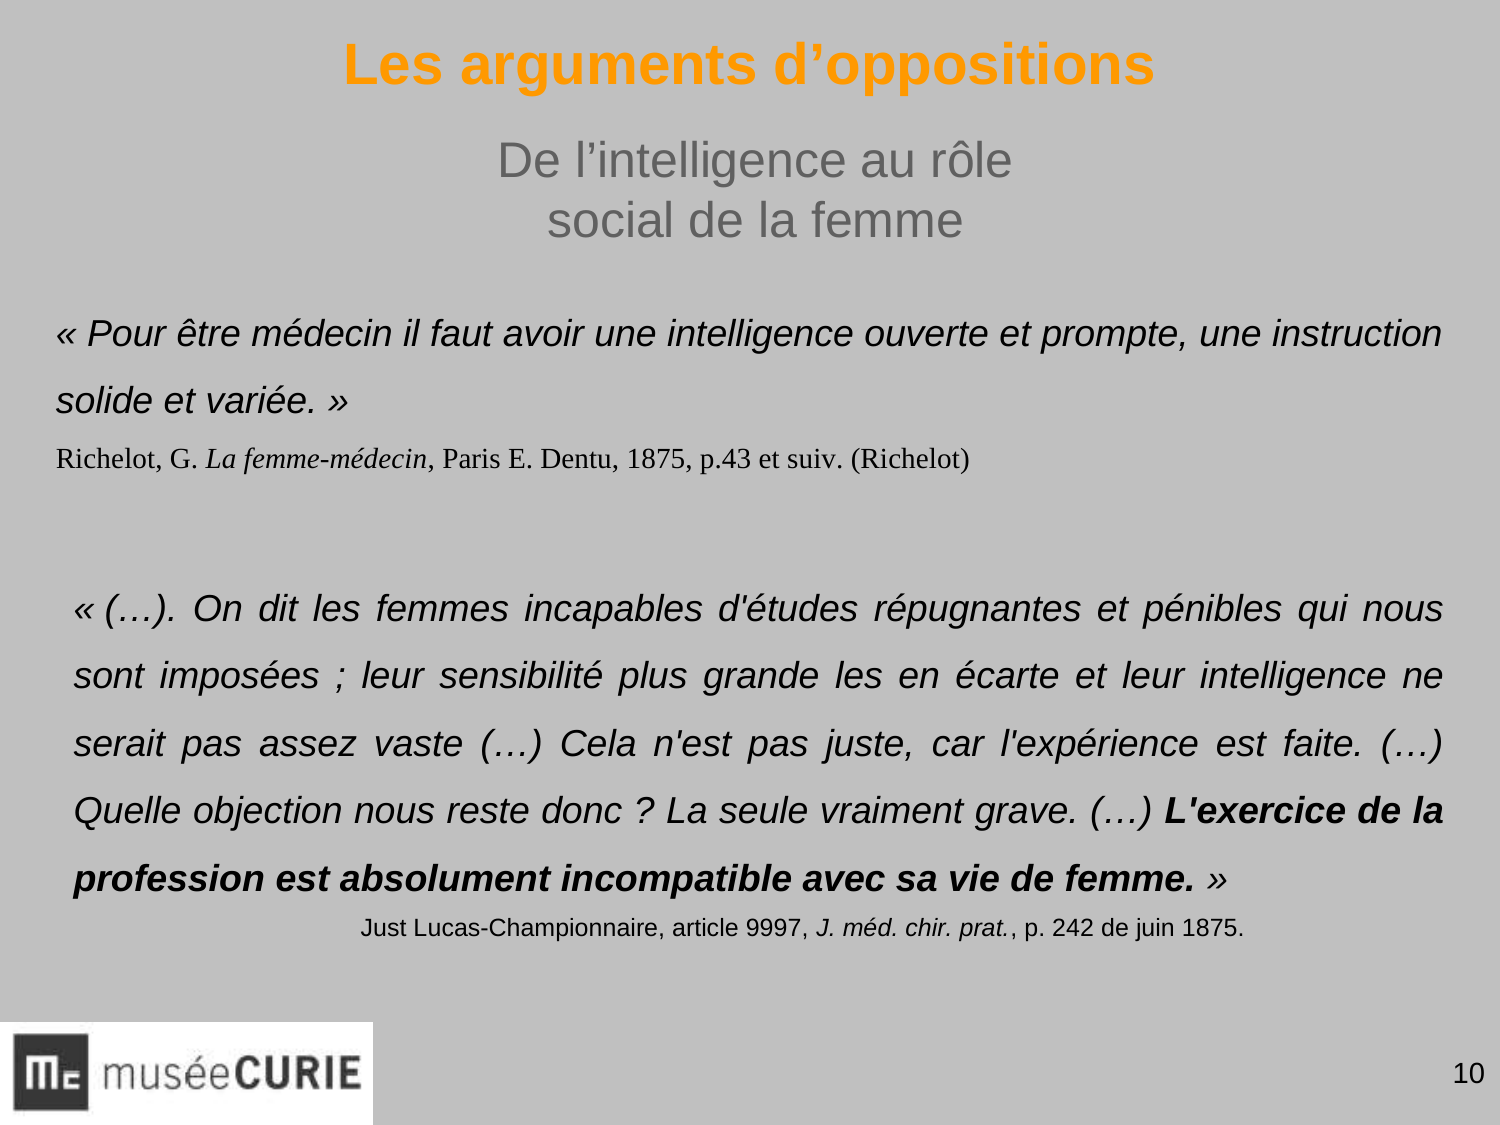

Les arguments d’oppositions
De l’intelligence au rôle social de la femme
« Pour être médecin il faut avoir une intelligence ouverte et prompte, une instruction solide et variée. »
Richelot, G. La femme-médecin, Paris E. Dentu, 1875, p.43 et suiv. (Richelot)
« (…). On dit les femmes incapables d'études répugnantes et pénibles qui nous sont imposées ; leur sensibilité plus grande les en écarte et leur intelligence ne serait pas assez vaste (…) Cela n'est pas juste, car l'expérience est faite. (…) Quelle objection nous reste donc ? La seule vraiment grave. (…) L'exercice de la profession est absolument incompatible avec sa vie de femme. »
Just Lucas-Championnaire, article 9997, J. méd. chir. prat., p. 242 de juin 1875.